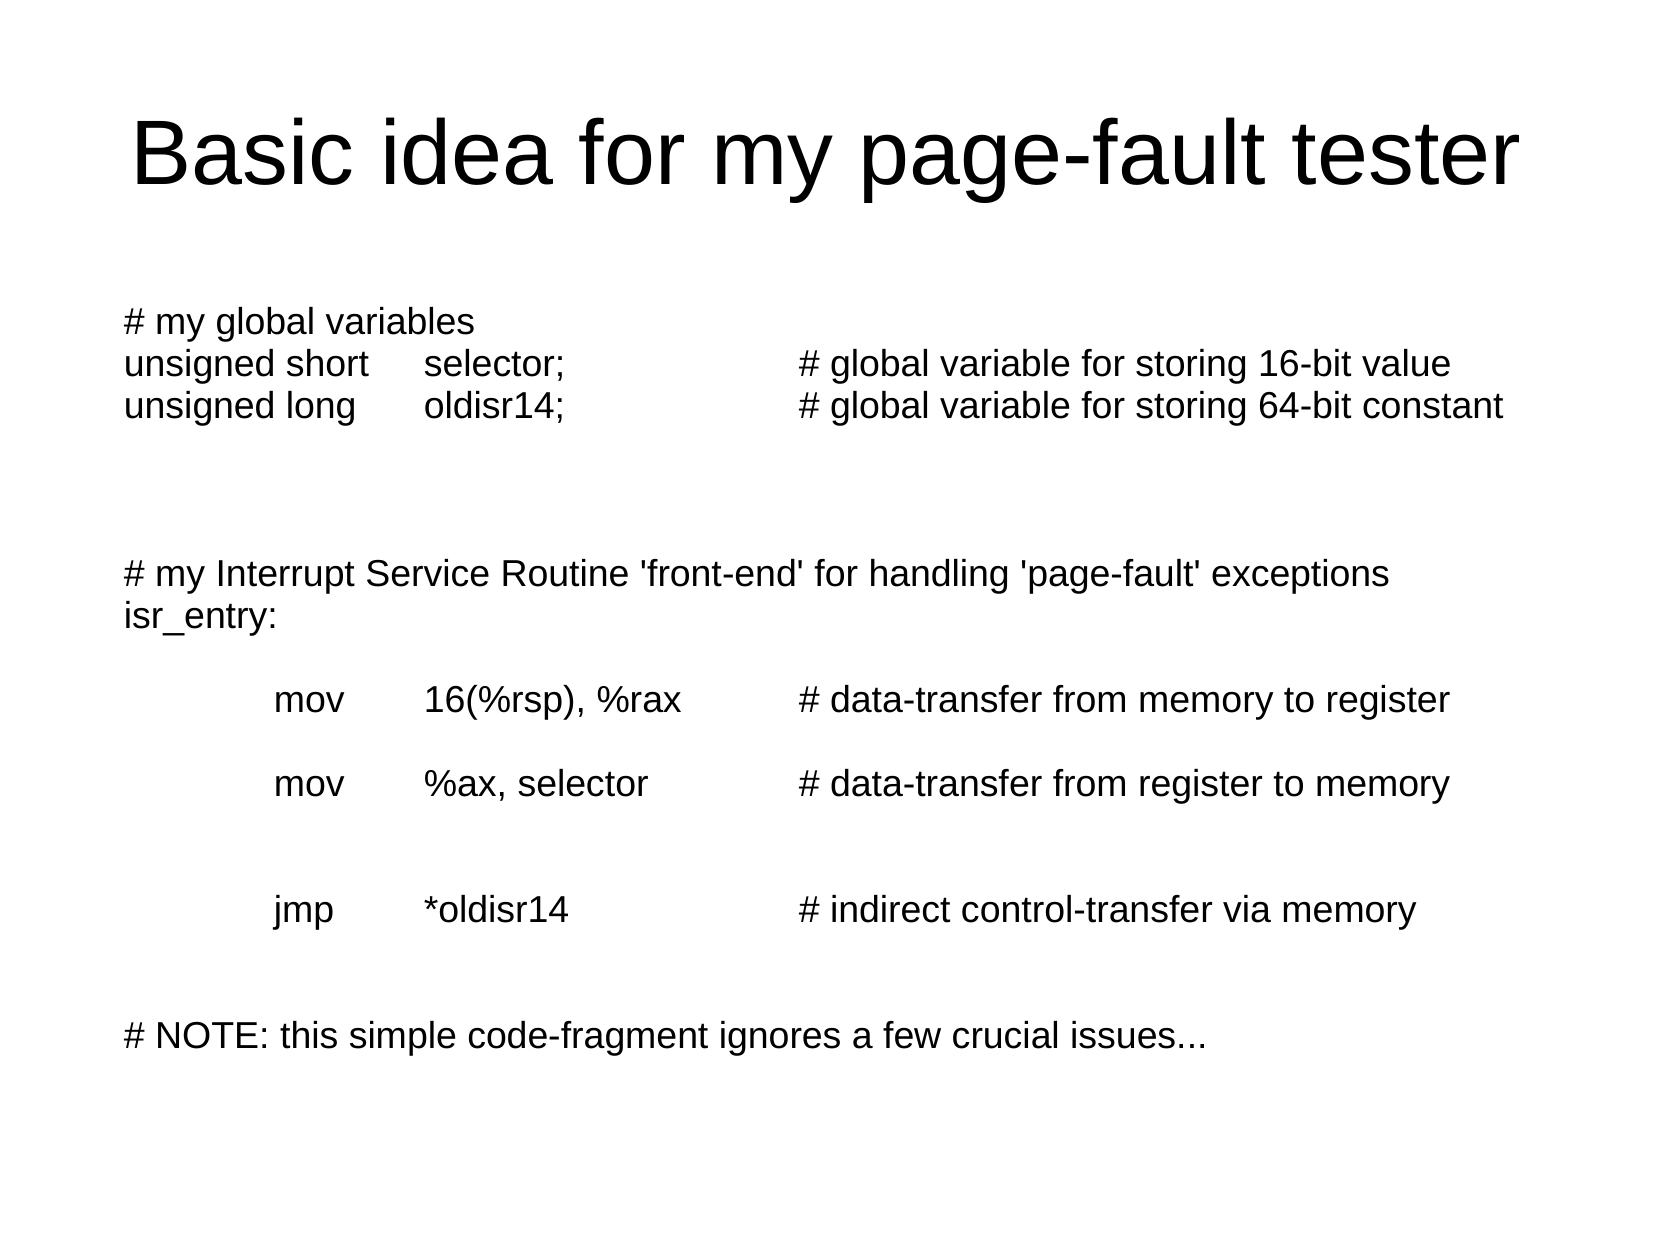

# Basic idea for my page-fault tester
# my global variables
unsigned short	selector;				# global variable for storing 16-bit value
unsigned long	oldisr14;				# global variable for storing 64-bit constant
# my Interrupt Service Routine 'front-end' for handling 'page-fault' exceptions
isr_entry:
		mov		16(%rsp), %rax		# data-transfer from memory to register
		mov		%ax, selector			# data-transfer from register to memory
		jmp		*oldisr14				# indirect control-transfer via memory
# NOTE: this simple code-fragment ignores a few crucial issues...